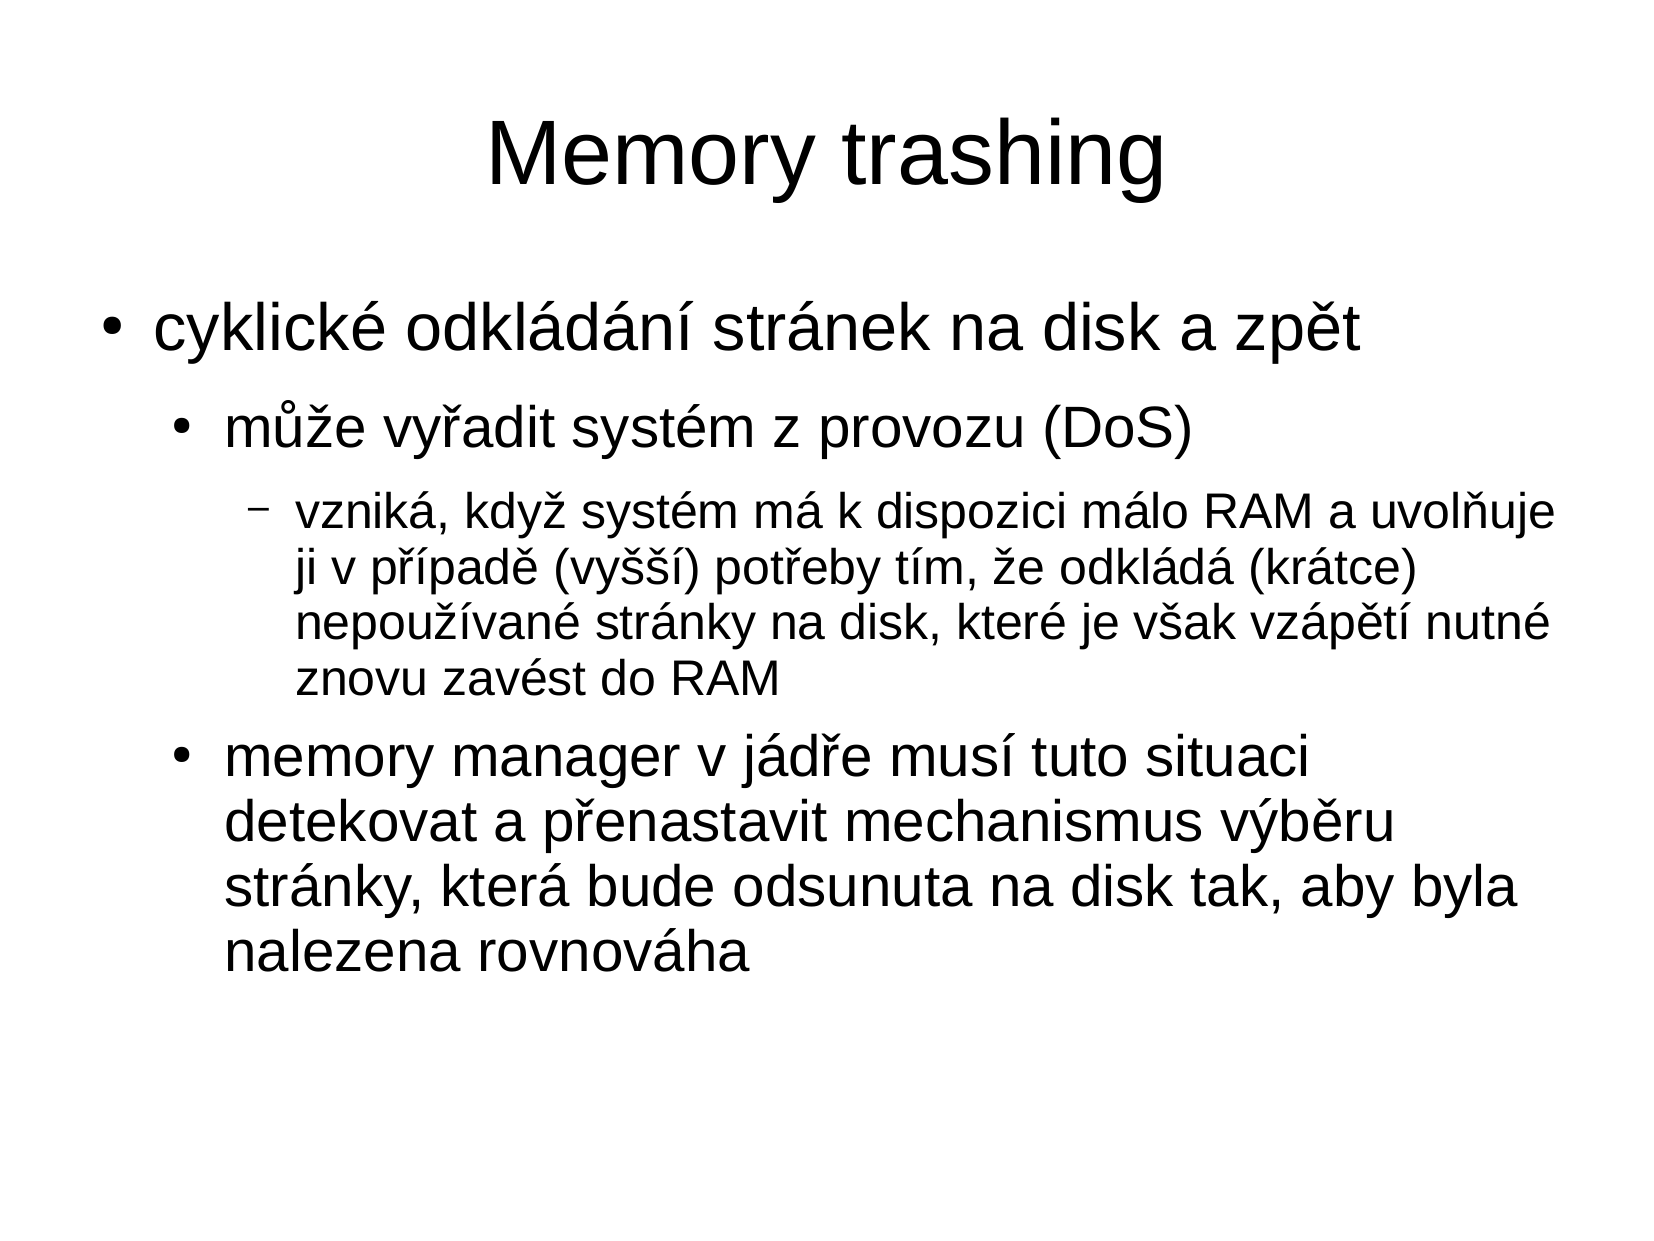

# Memory trashing
cyklické odkládání stránek na disk a zpět
může vyřadit systém z provozu (DoS)
vzniká, když systém má k dispozici málo RAM a uvolňuje ji v případě (vyšší) potřeby tím, že odkládá (krátce) nepoužívané stránky na disk, které je však vzápětí nutné znovu zavést do RAM
memory manager v jádře musí tuto situaci detekovat a přenastavit mechanismus výběru stránky, která bude odsunuta na disk tak, aby byla nalezena rovnováha